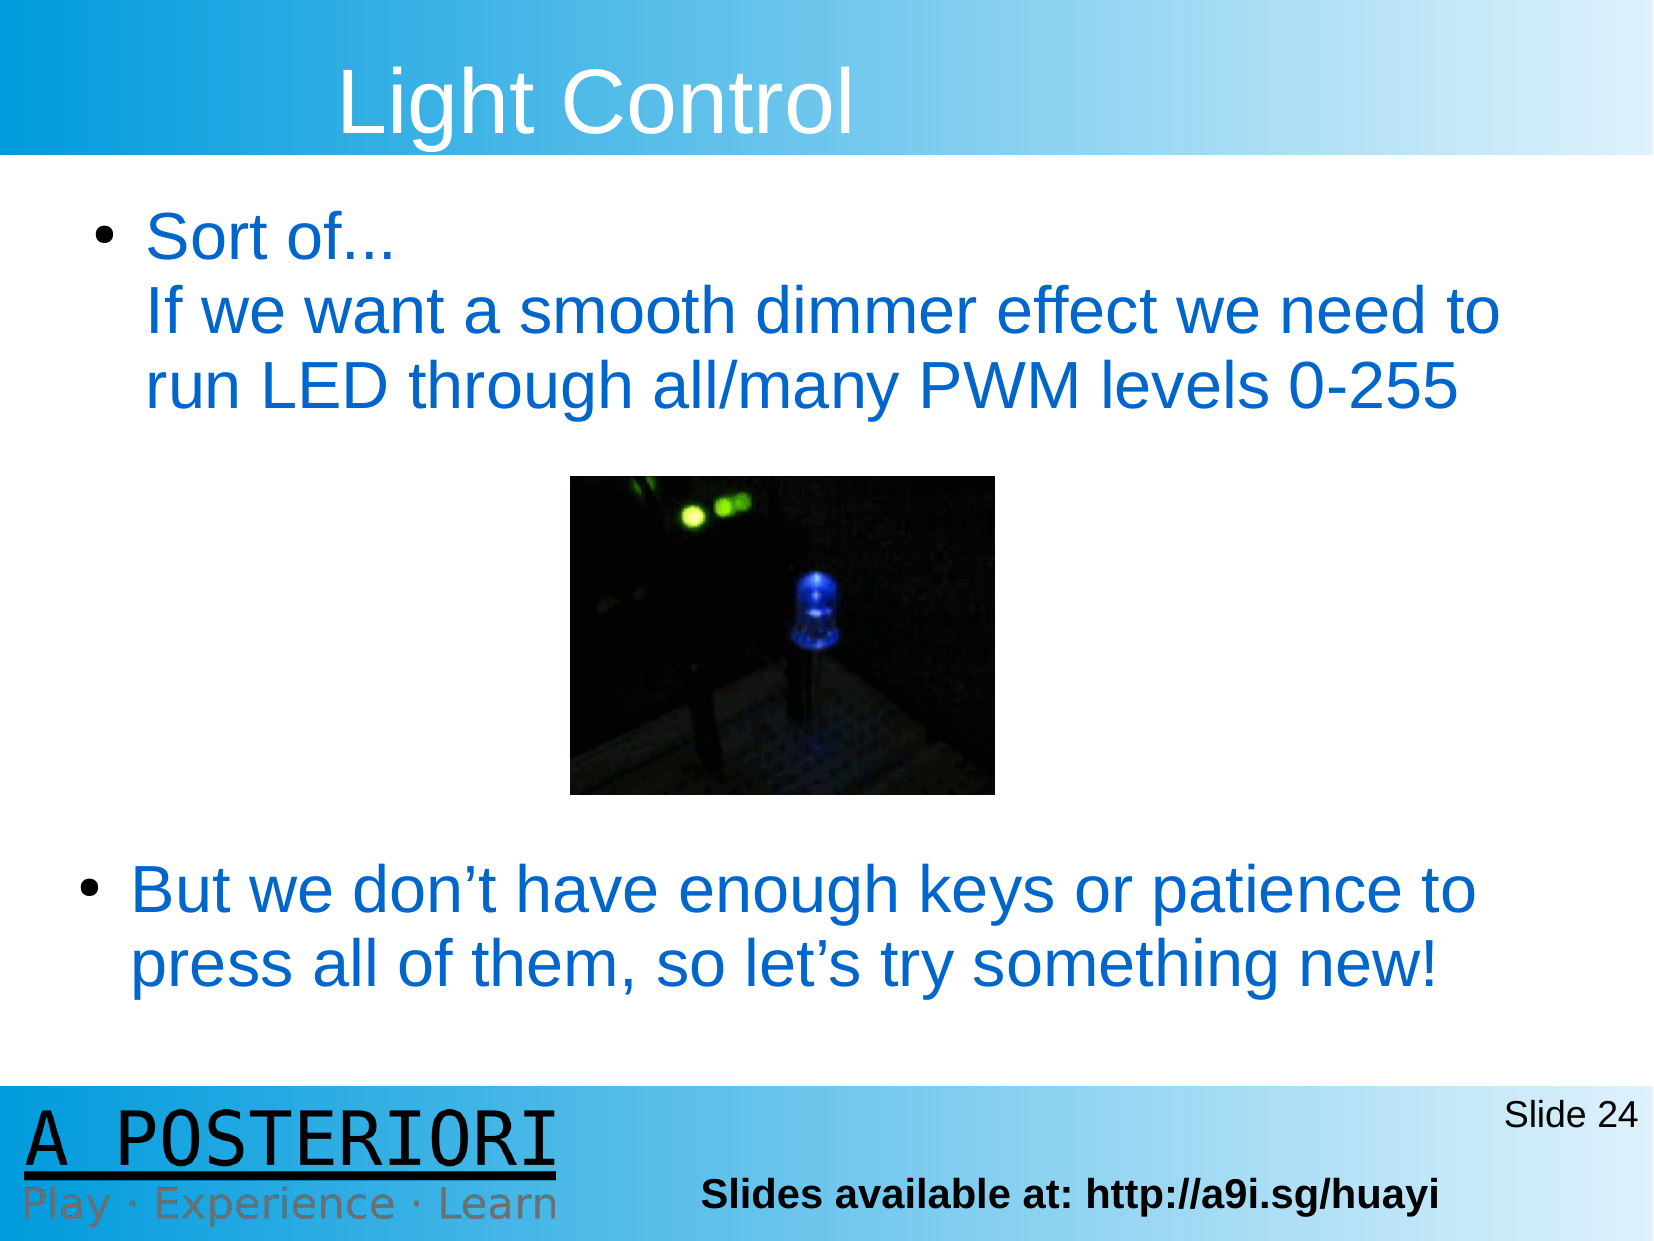

# Light Control
Sort of...
If we want a smooth dimmer effect we need to run LED through all/many PWM levels 0-255
But we don’t have enough keys or patience to press all of them, so let’s try something new!